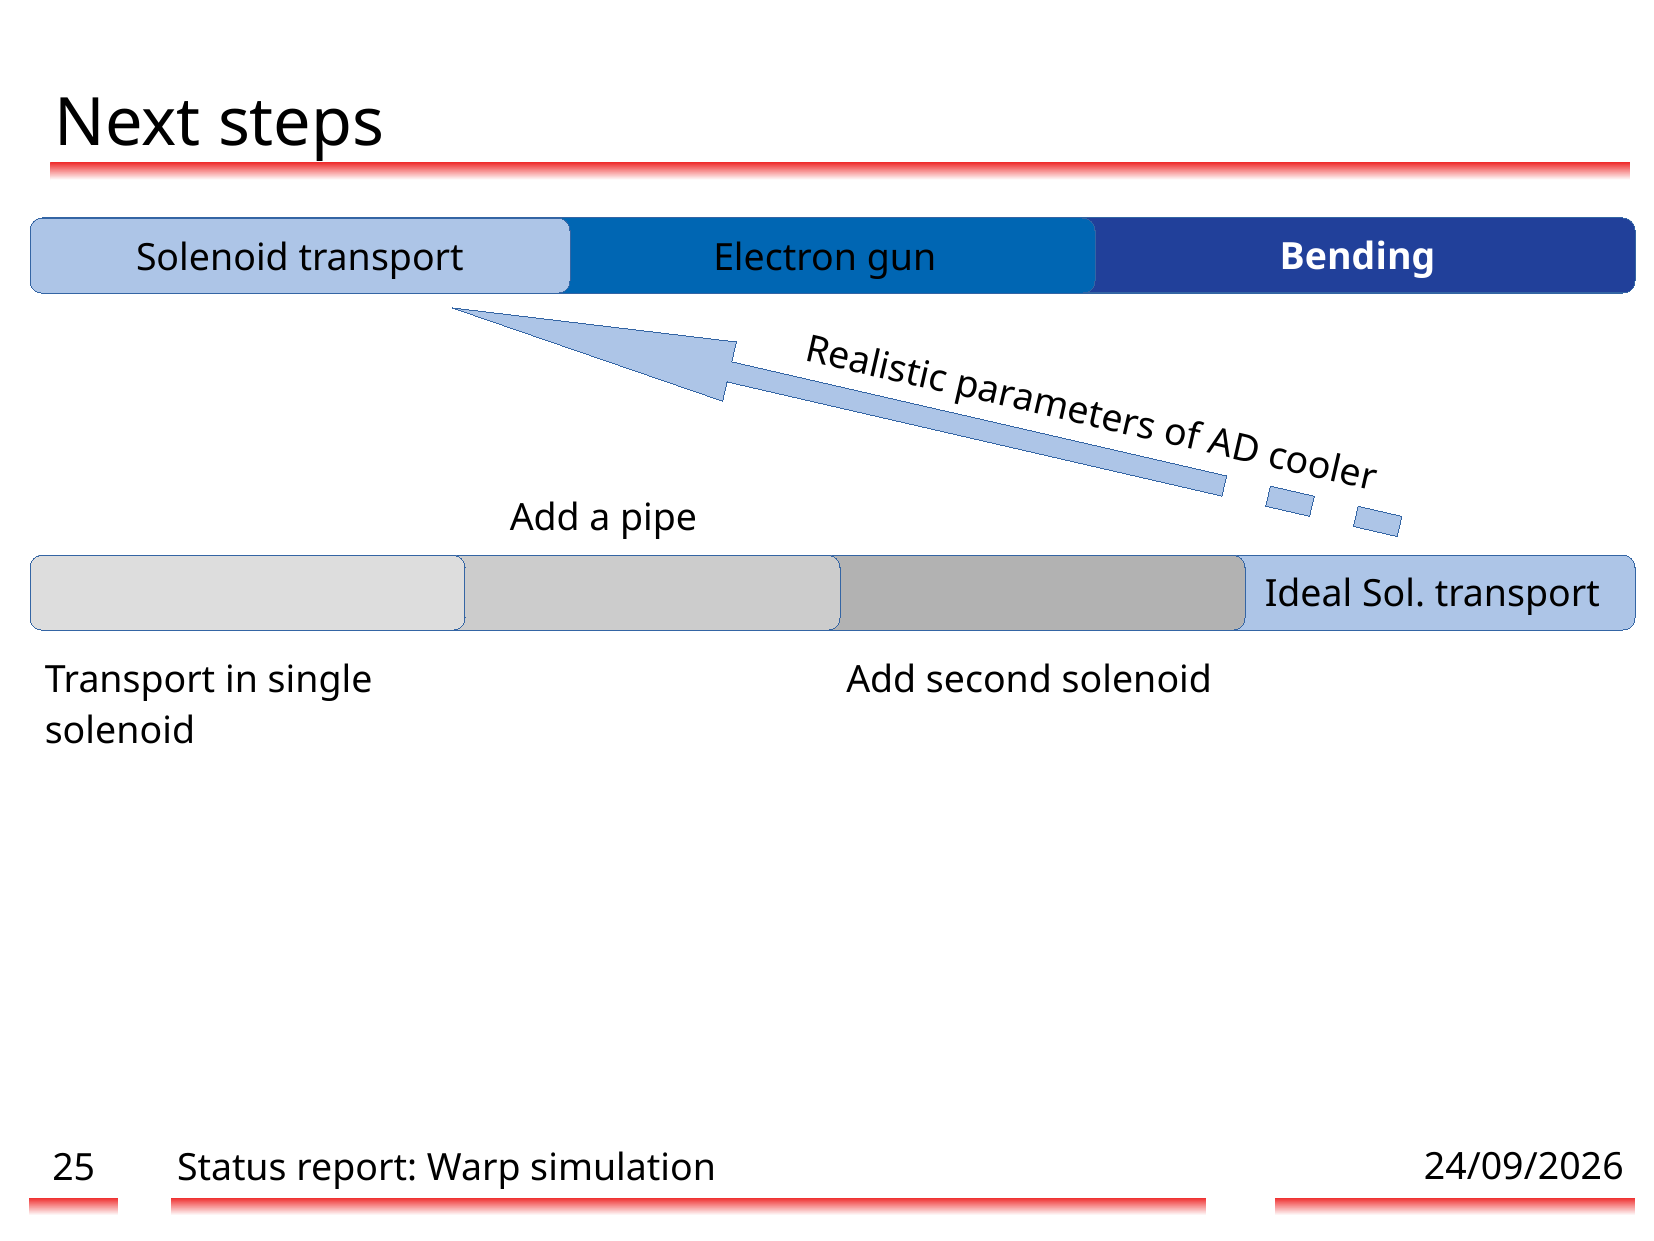

# Next steps
														Bending
			Electron gun
Solenoid transport
Realistic parameters of AD cooler
Add a pipe
																Ideal Sol. transport
Transport in single solenoid
Add second solenoid
25
Status report: Warp simulation